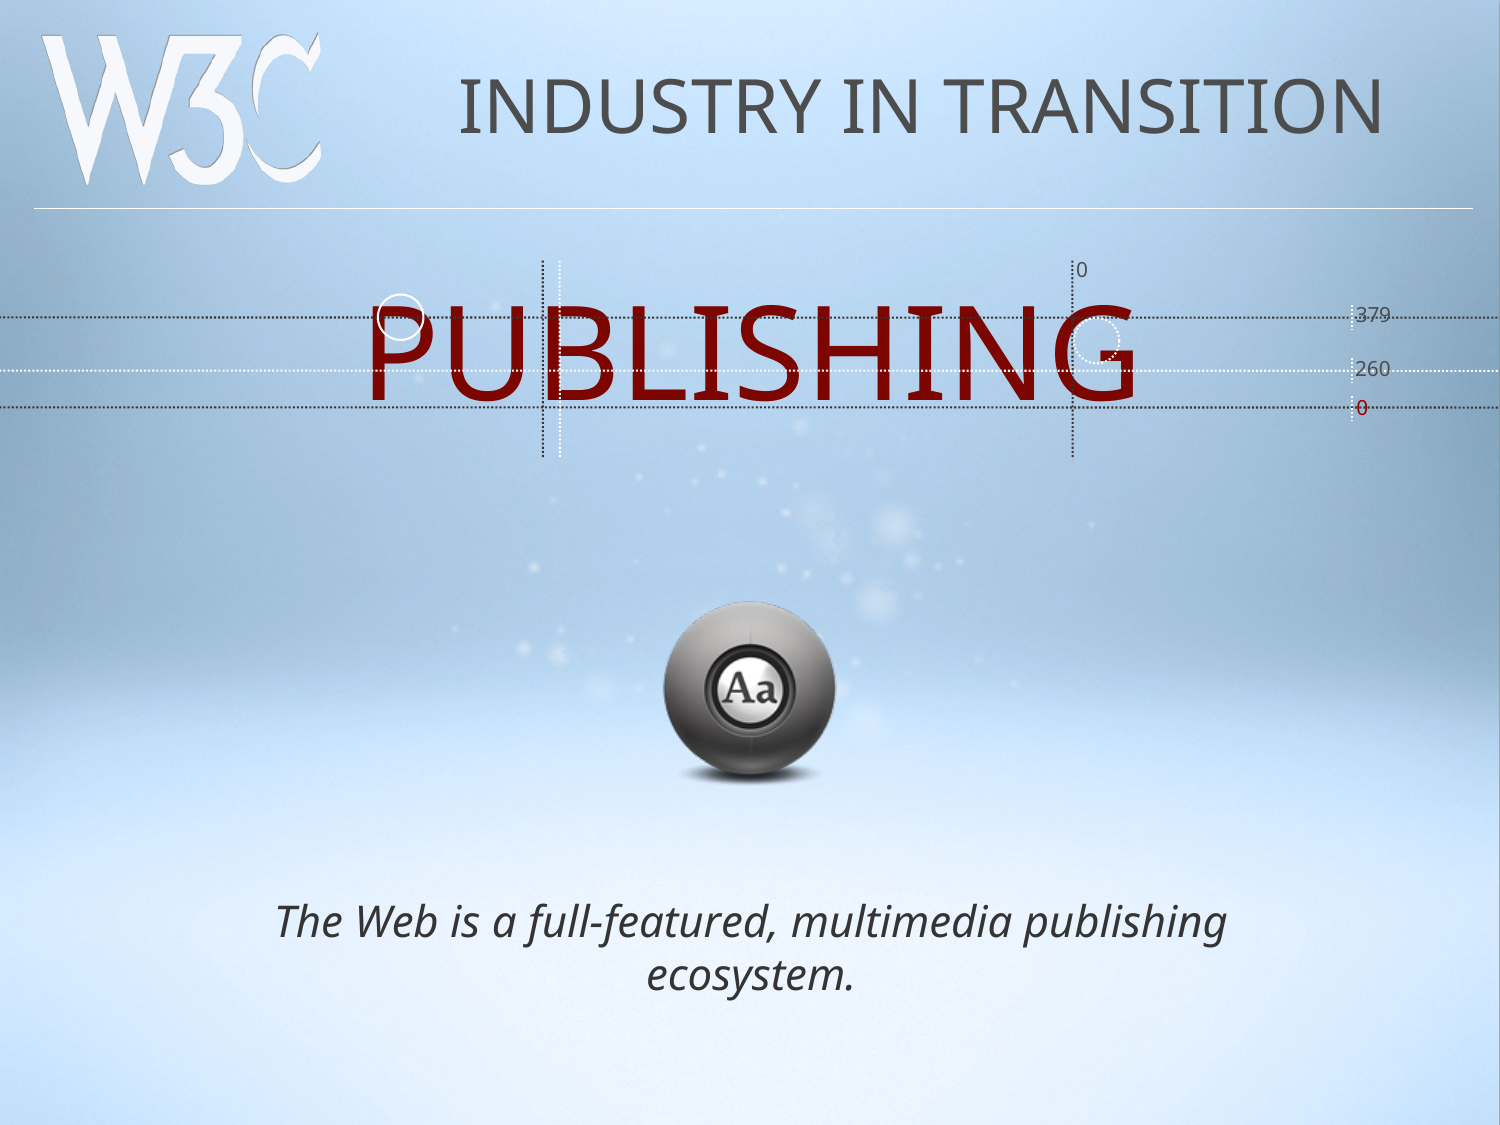

INDUSTRY IN TRANSITION
0
# PUBLISHING
379
260
0
The Web is a full-featured, multimedia publishing ecosystem.